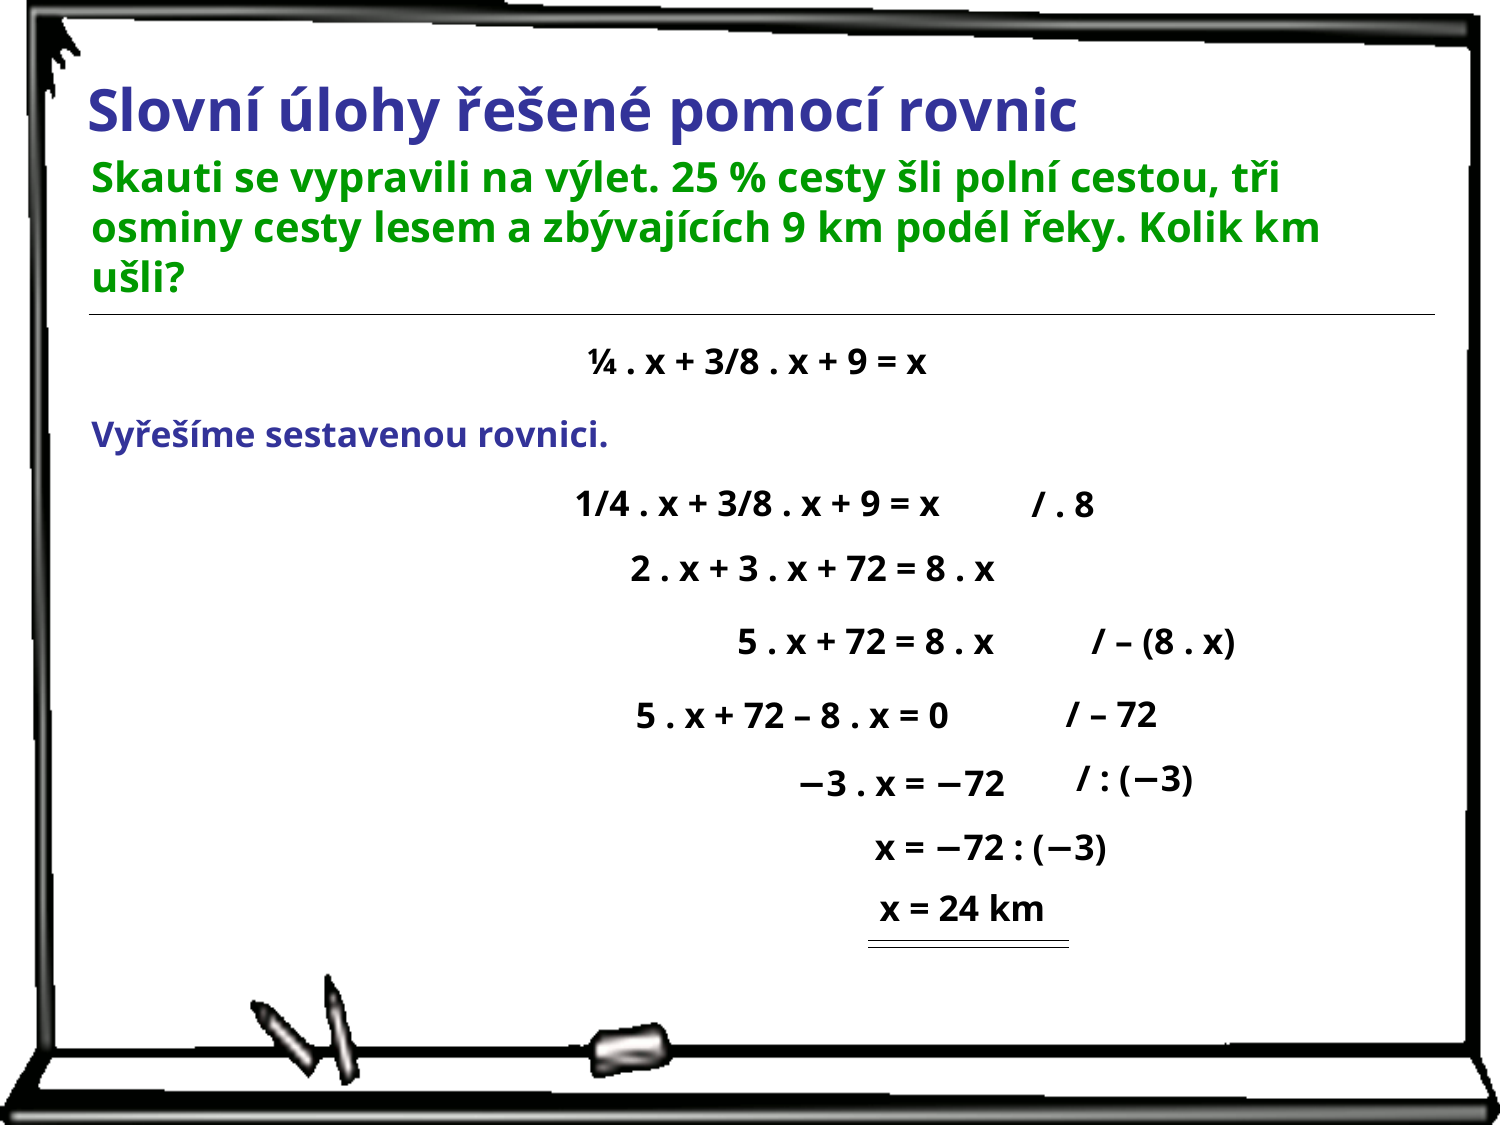

Slovní úlohy řešené pomocí rovnic
Skauti se vypravili na výlet. 25 % cesty šli polní cestou, tři osminy cesty lesem a zbývajících 9 km podél řeky. Kolik km ušli?
¼ . x + 3/8 . x + 9 = x
Vyřešíme sestavenou rovnici.
/ . 8
1/4 . x + 3/8 . x + 9 = x
2 . x + 3 . x + 72 = 8 . x
5 . x + 72 = 8 . x
/ – (8 . x)
5 . x + 72 – 8 . x = 0
/ – 72
/ : (−3)
−3 . x = −72
x = −72 : (−3)
x = 24 km